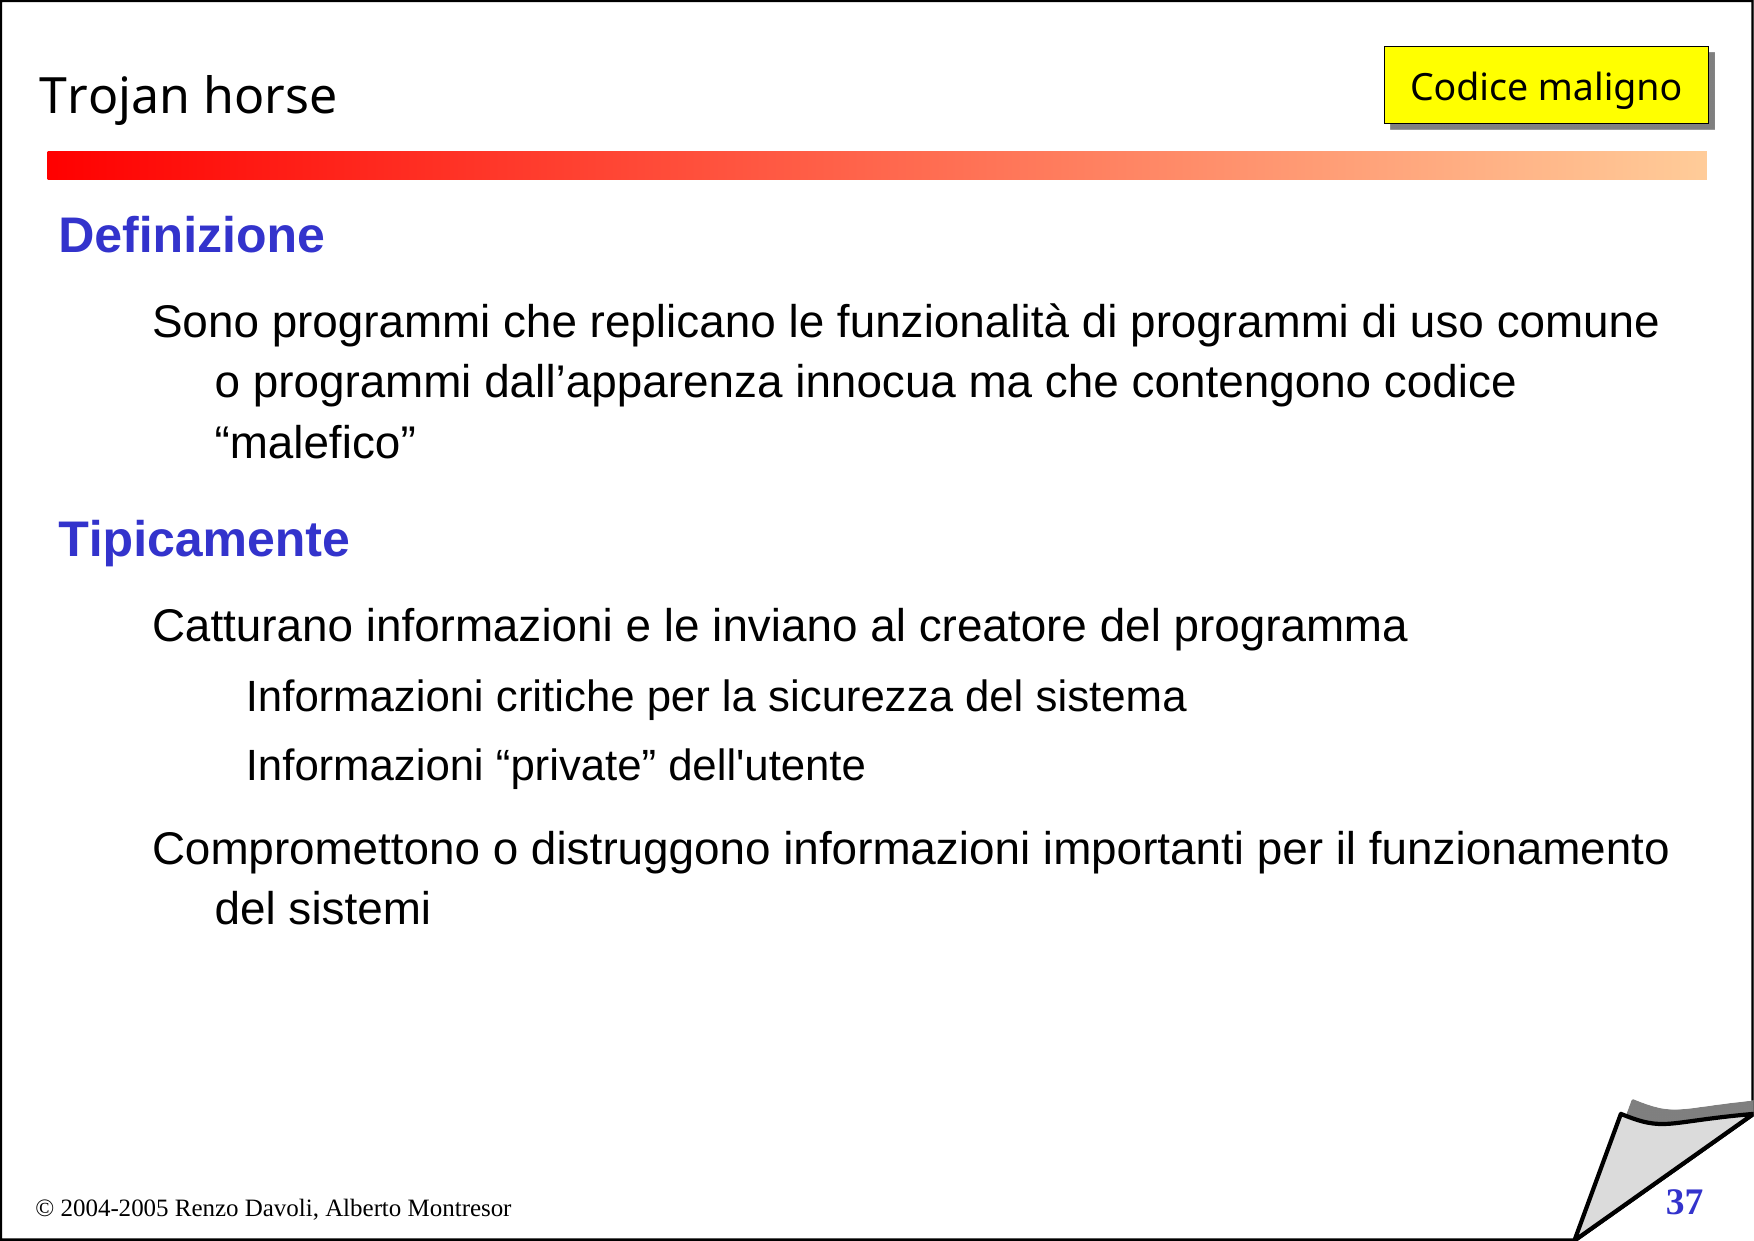

Codice maligno
# Trojan horse
Definizione
Sono programmi che replicano le funzionalità di programmi di uso comune o programmi dall’apparenza innocua ma che contengono codice “malefico”
Tipicamente
Catturano informazioni e le inviano al creatore del programma
Informazioni critiche per la sicurezza del sistema
Informazioni “private” dell'utente
Compromettono o distruggono informazioni importanti per il funzionamento del sistemi